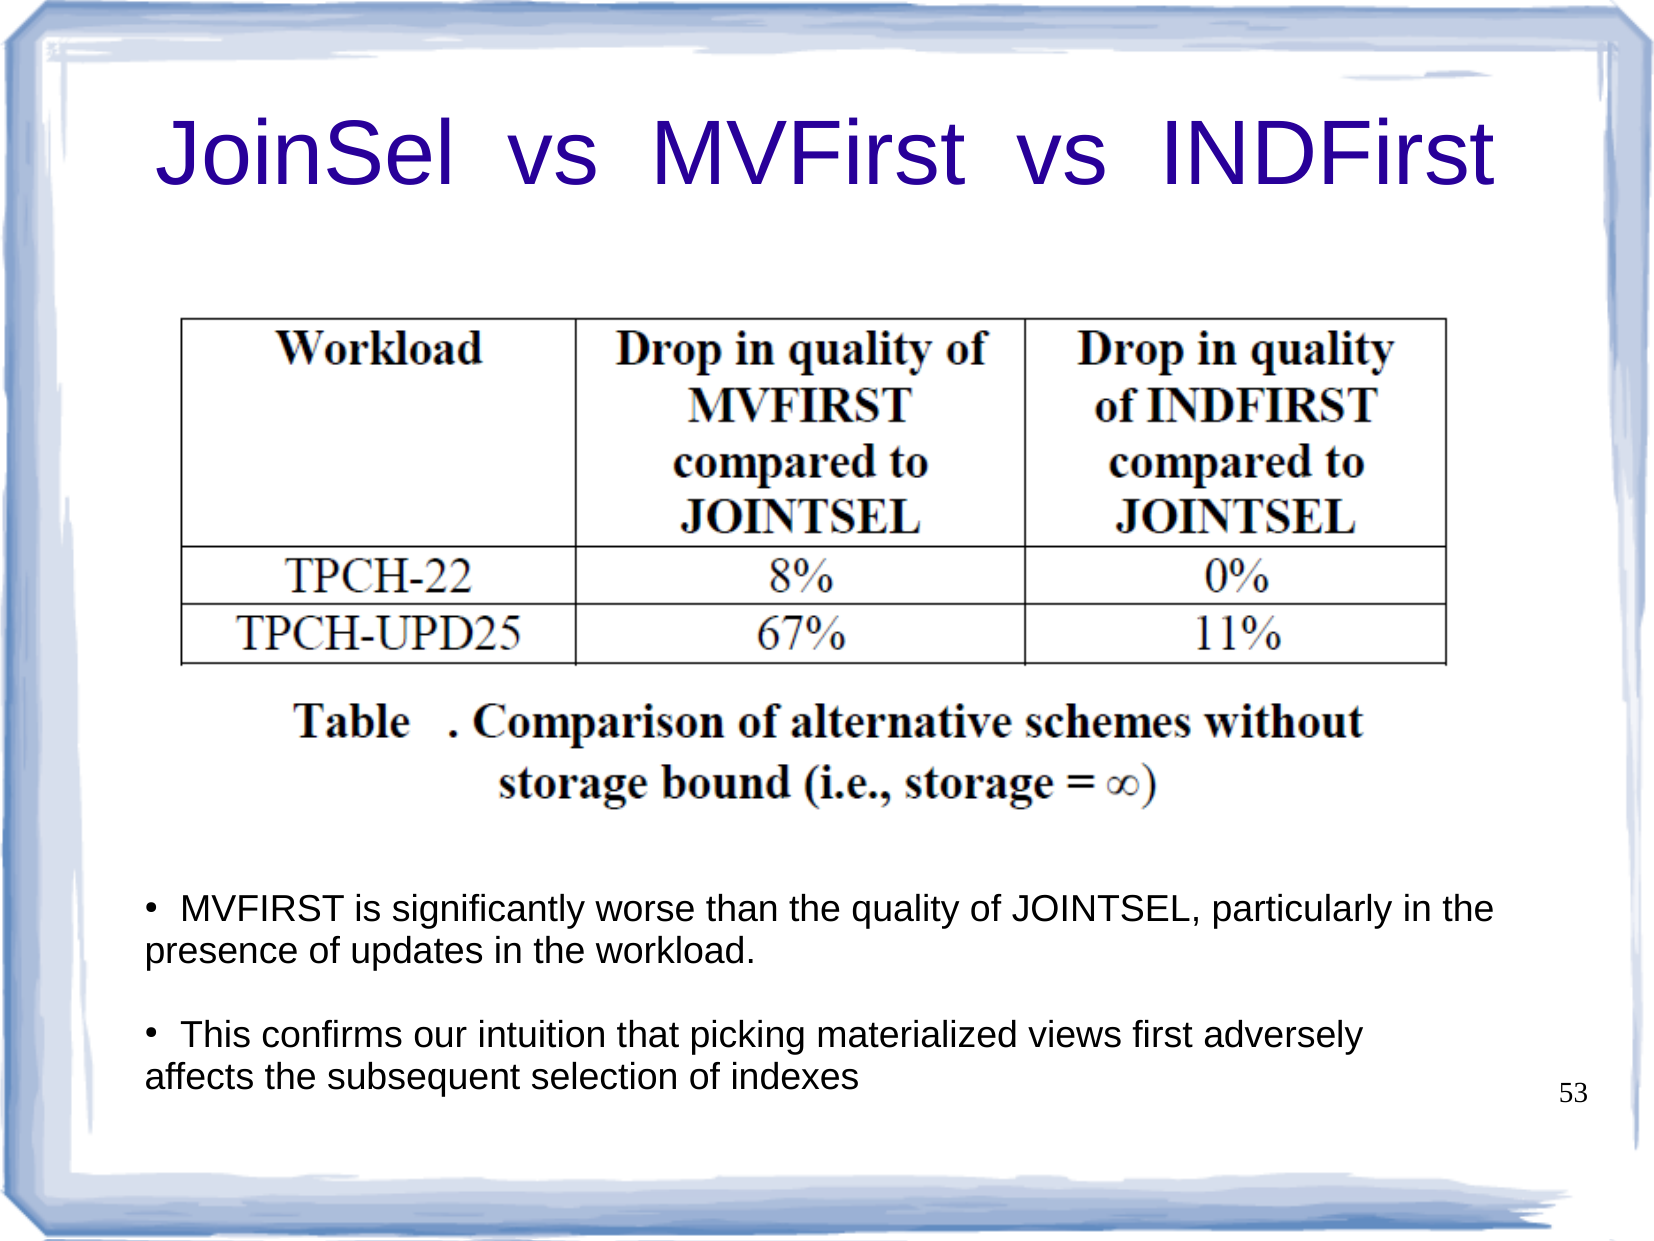

# JoinSel vs MVFirst vs INDFirst
MVFIRST is significantly worse than the quality of JOINTSEL, particularly in the
presence of updates in the workload.
This confirms our intuition that picking materialized views first adversely
affects the subsequent selection of indexes
53